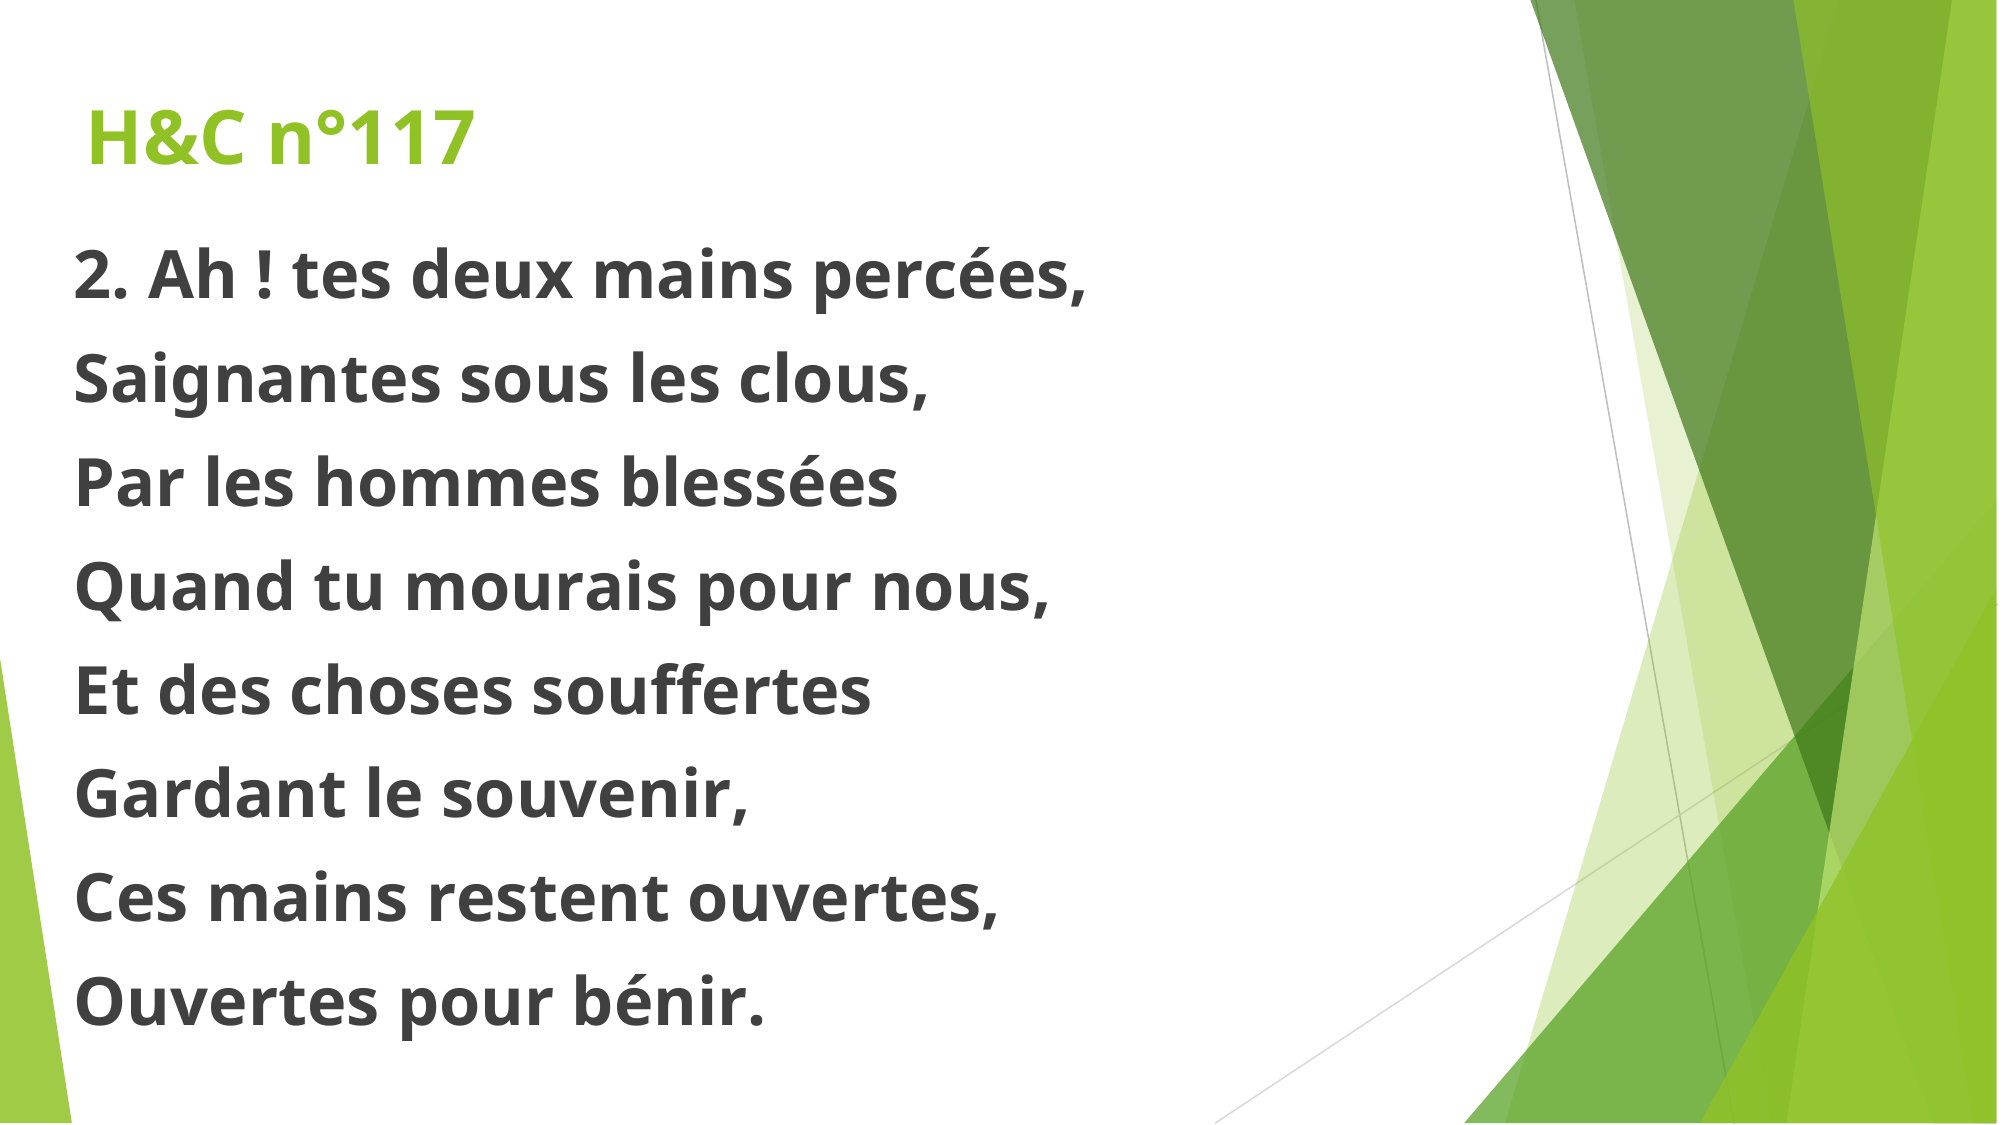

H&C n°117
2. Ah ! tes deux mains percées,
Saignantes sous les clous,
Par les hommes blessées
Quand tu mourais pour nous,
Et des choses souffertes
Gardant le souvenir,
Ces mains restent ouvertes,
Ouvertes pour bénir.